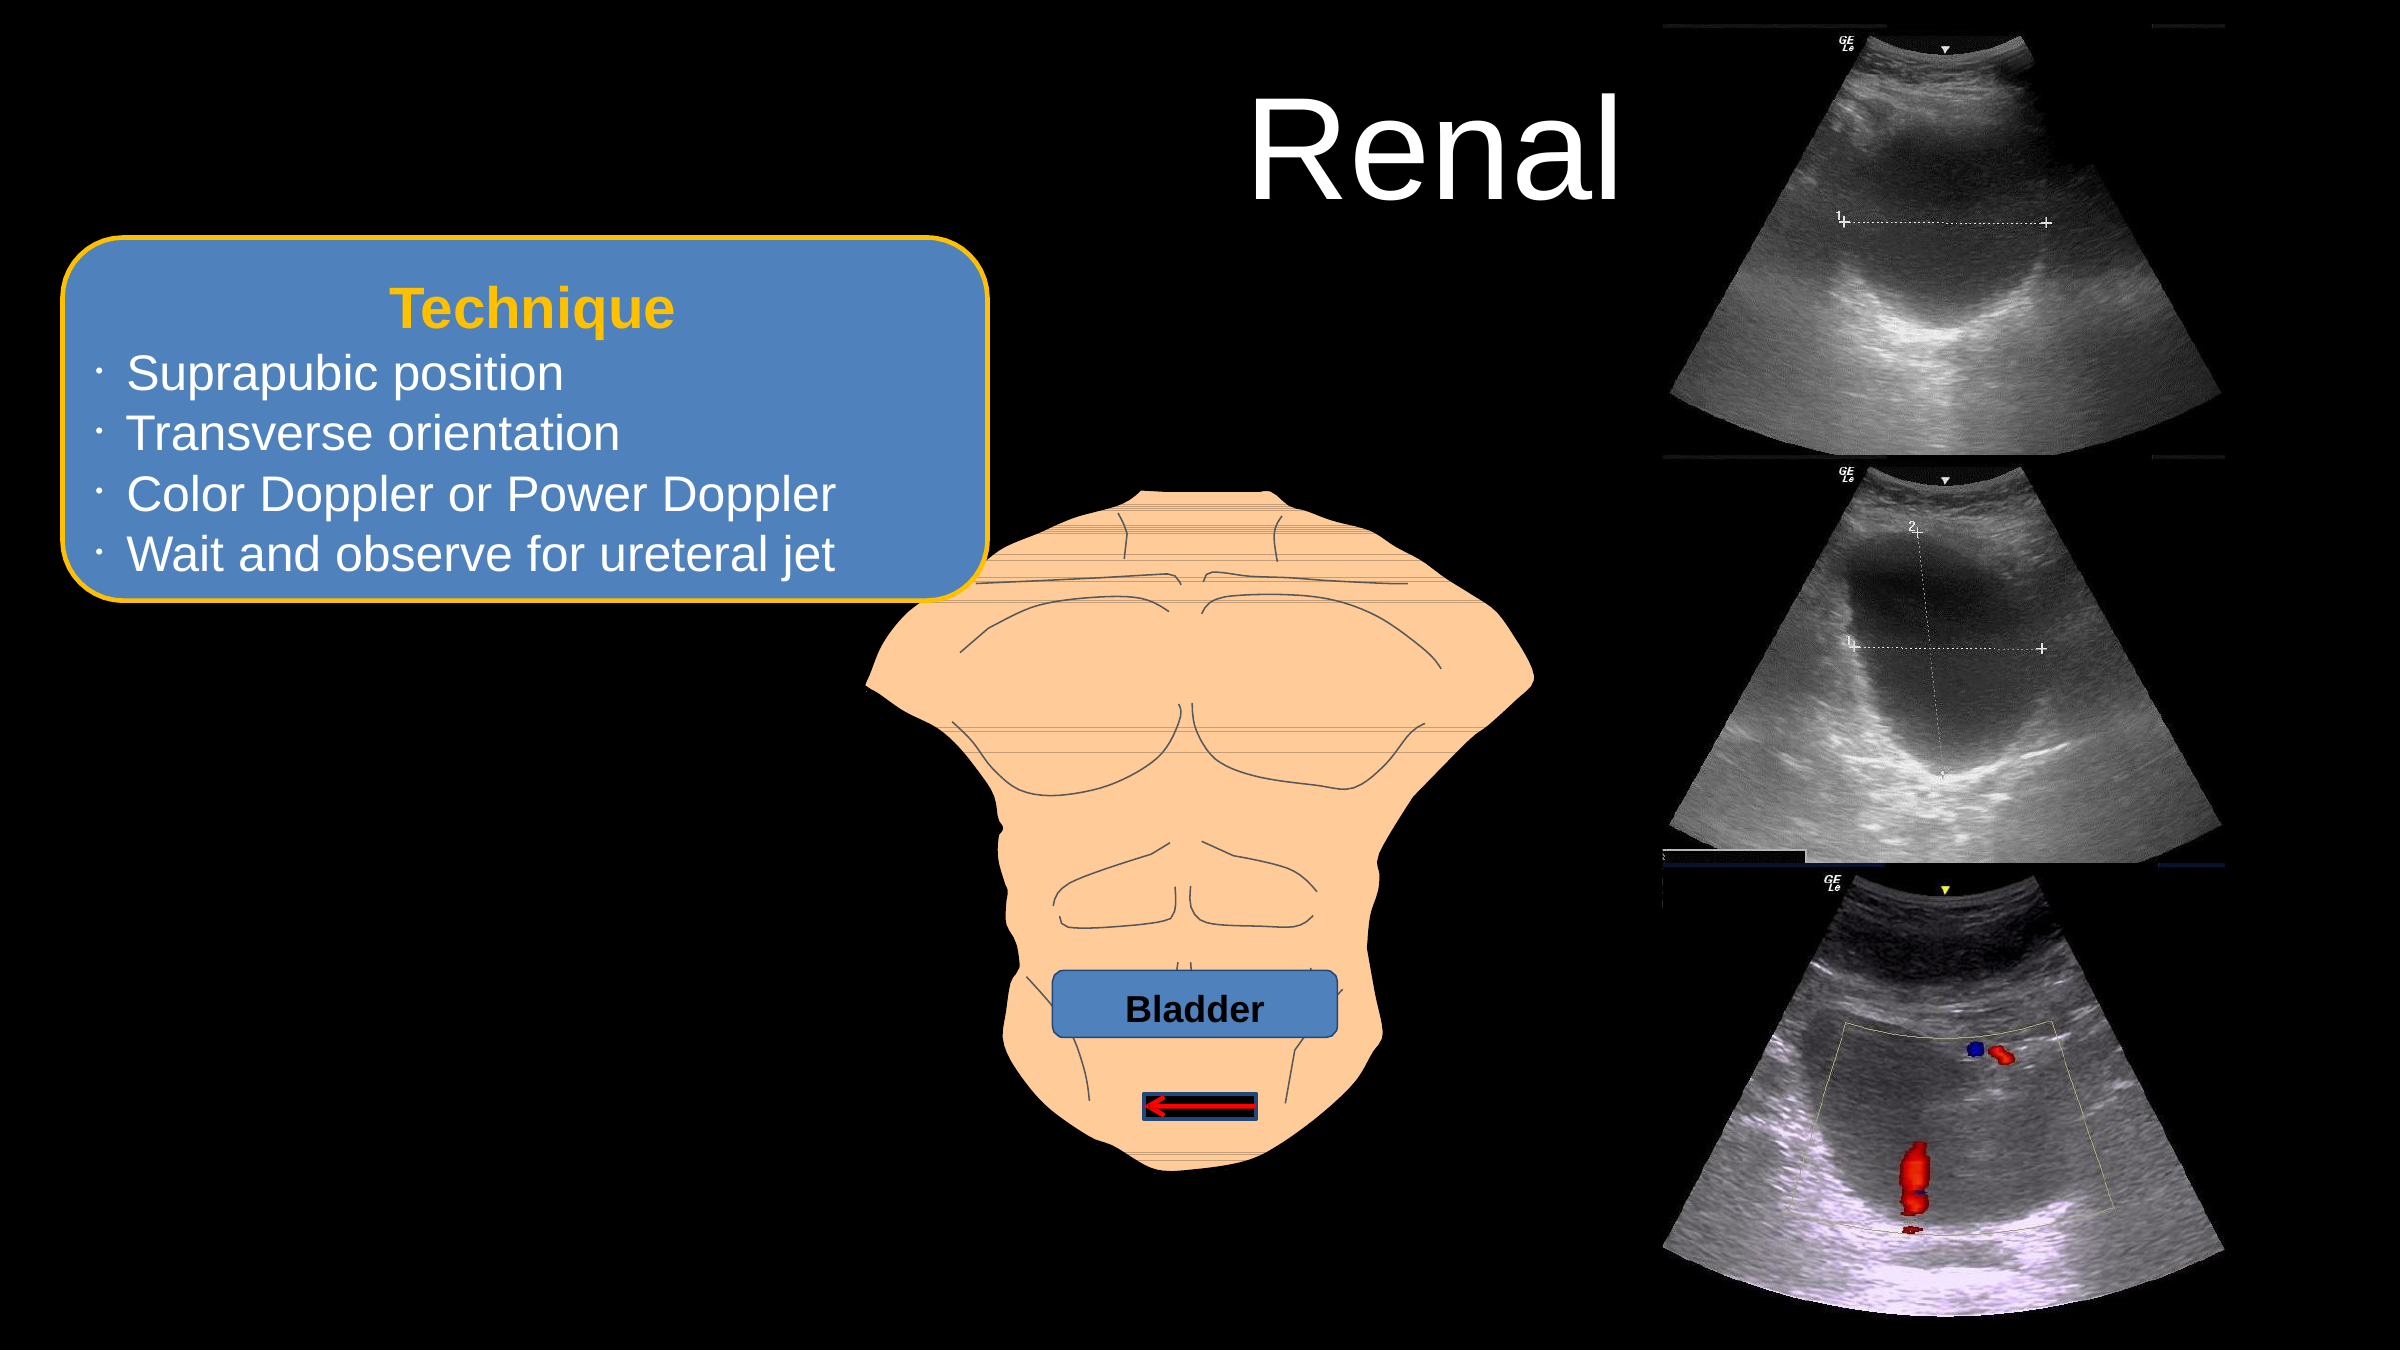

# Renal
Technique
Suprapubic position
Transverse orientation
Color Doppler or Power Doppler
Wait and observe for ureteral jet
Bladder